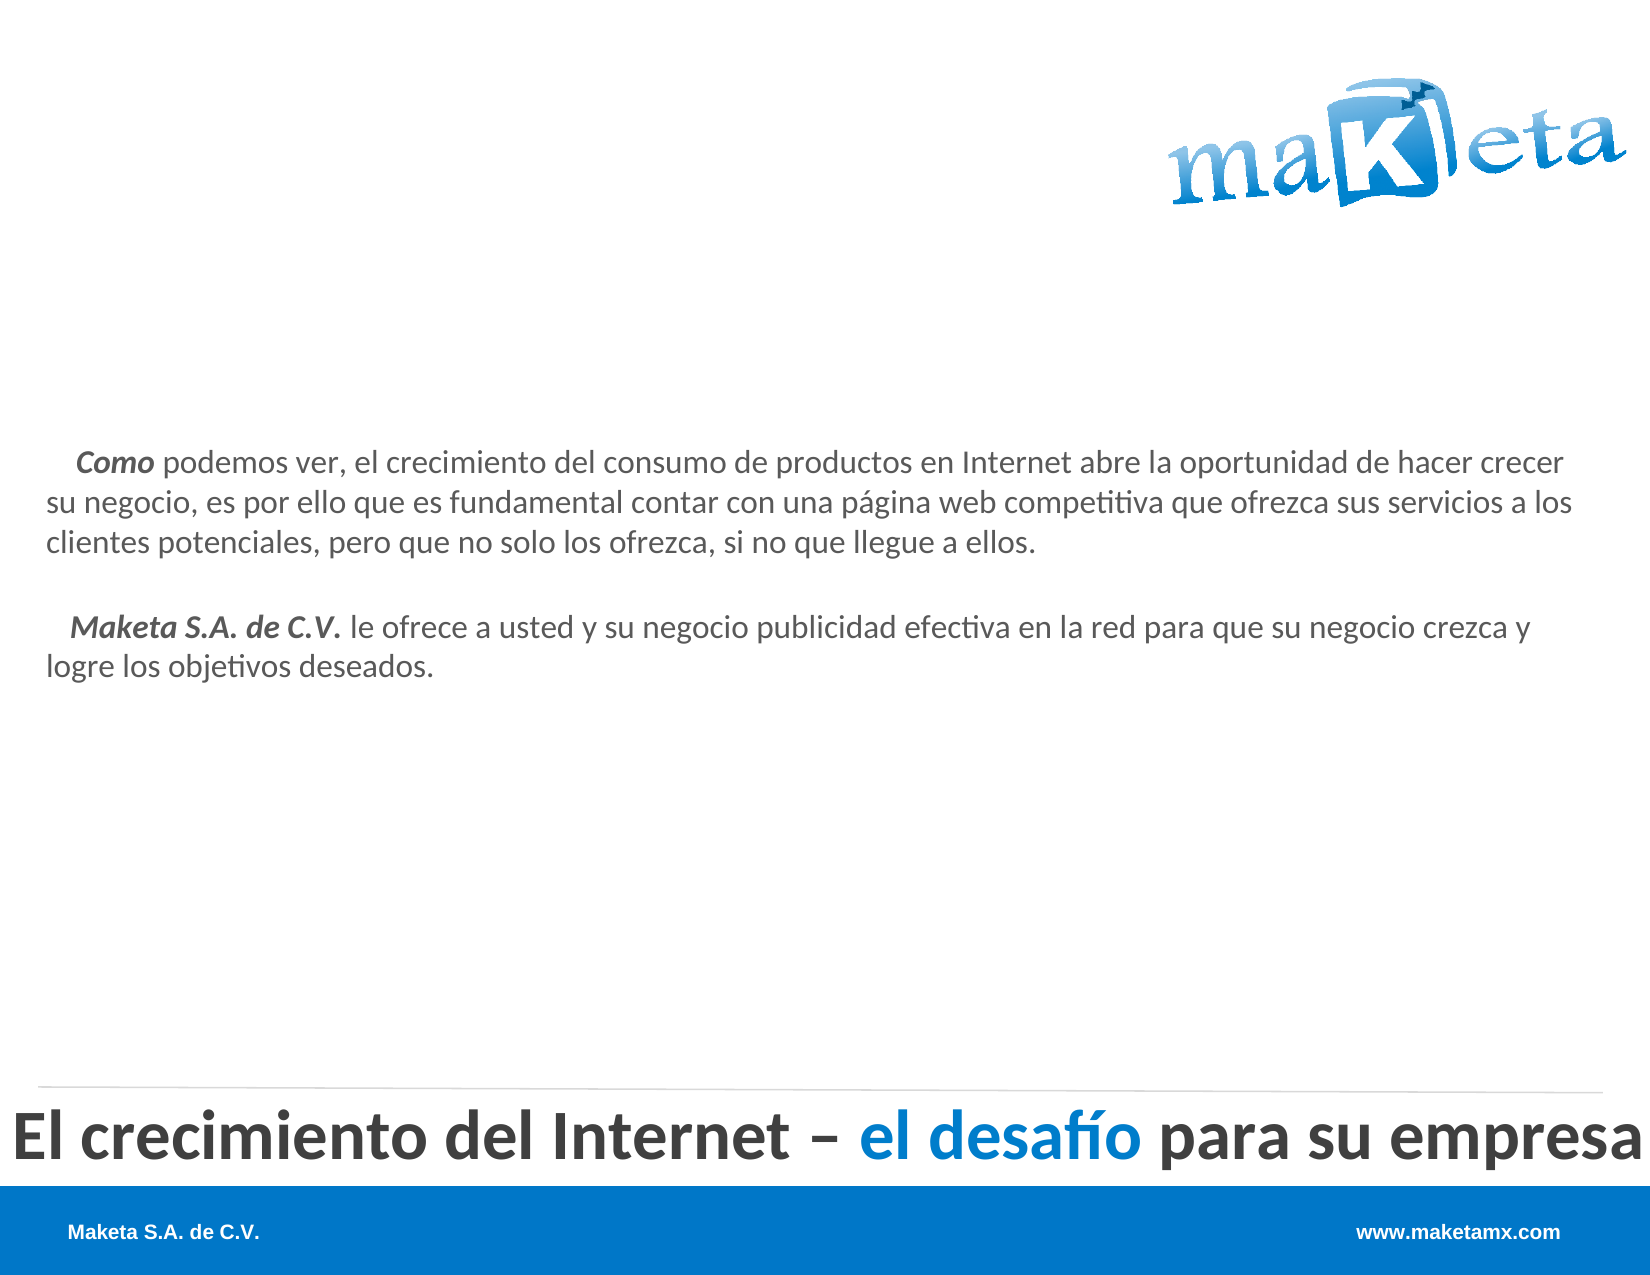

Como podemos ver, el crecimiento del consumo de productos en Internet abre la oportunidad de hacer crecer su negocio, es por ello que es fundamental contar con una página web competitiva que ofrezca sus servicios a los clientes potenciales, pero que no solo los ofrezca, si no que llegue a ellos.
 Maketa S.A. de C.V. le ofrece a usted y su negocio publicidad efectiva en la red para que su negocio crezca y logre los objetivos deseados.
El crecimiento del Internet – el desafío para su empresa
www.maketamx.com
Maketa S.A. de C.V.